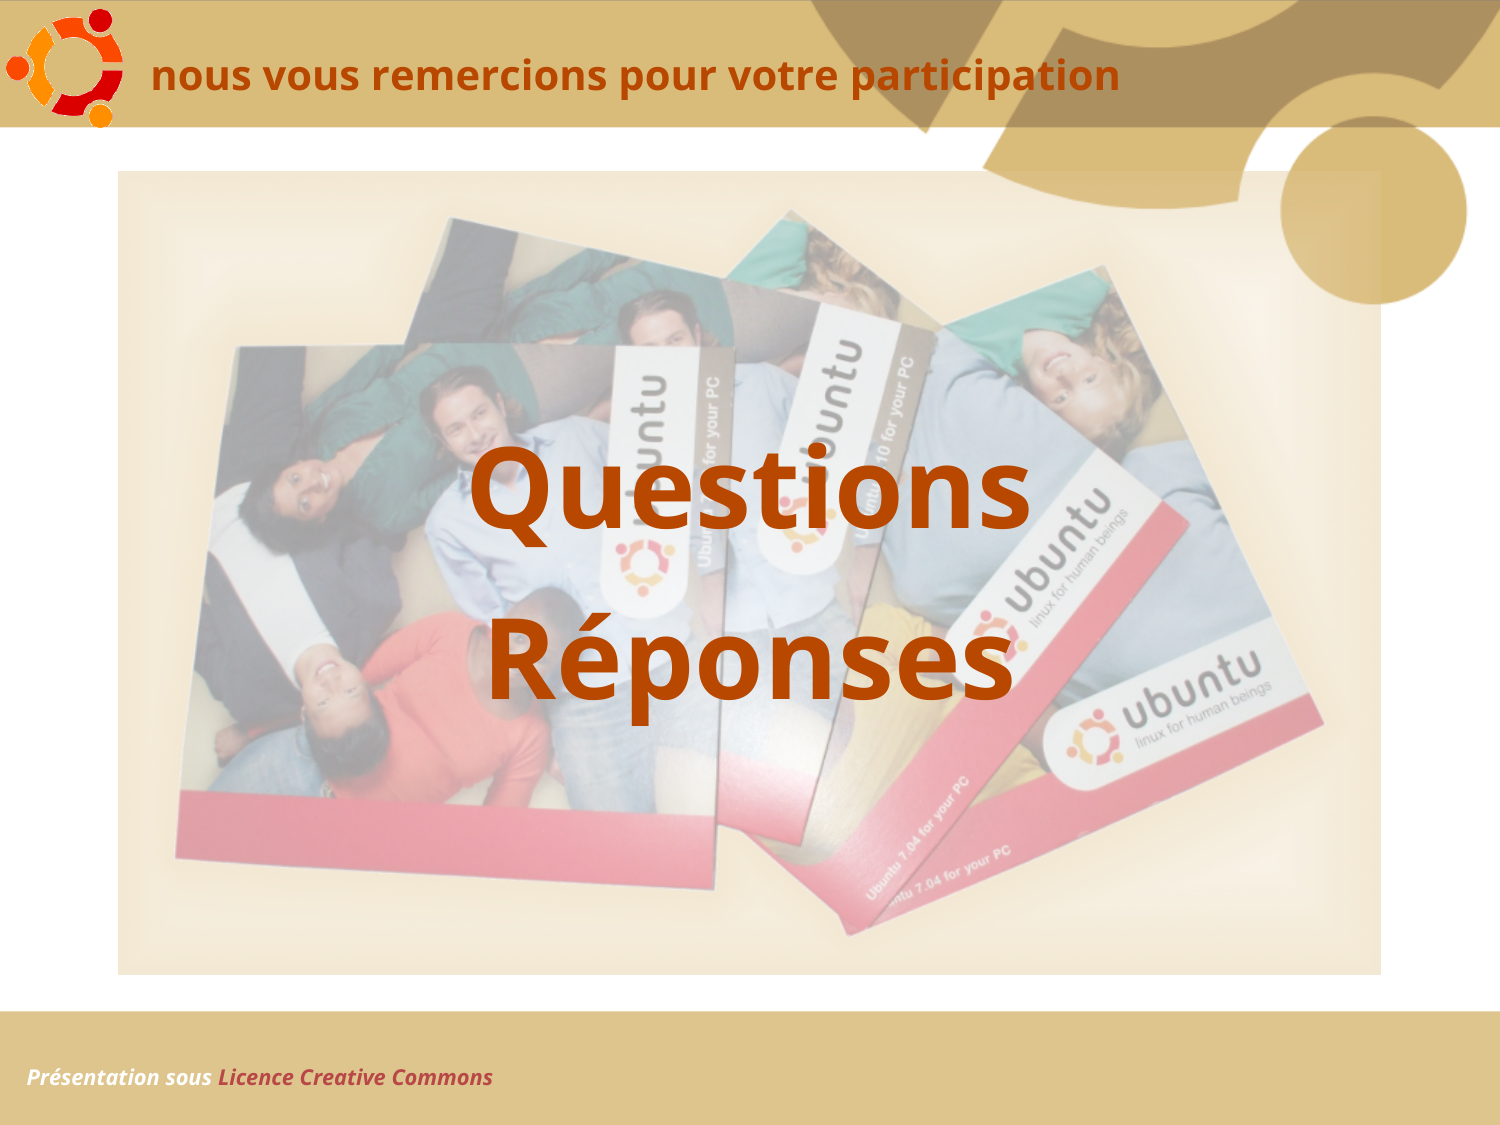

# nous vous remercions pour votre participation
Questions
Réponses